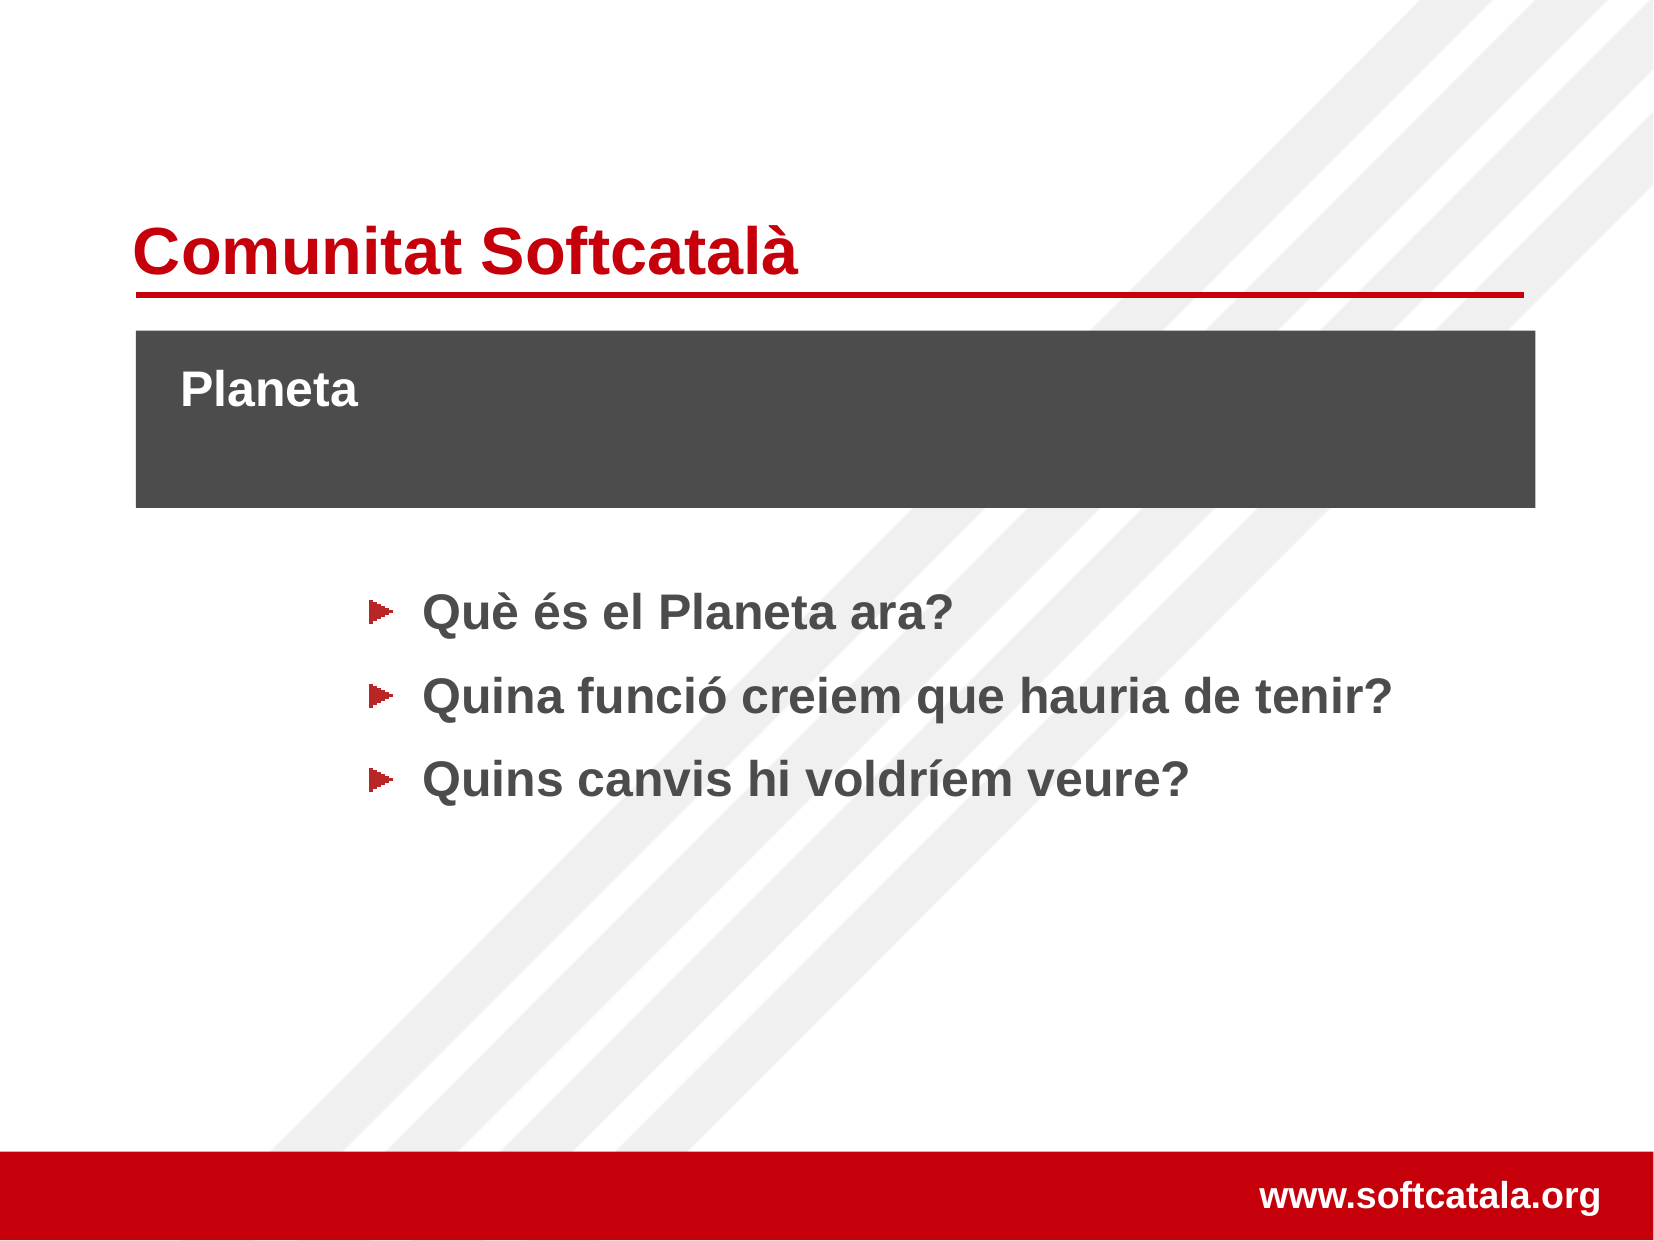

Comunitat Softcatalà
Planeta
Què és el Planeta ara?
Quina funció creiem que hauria de tenir?
Quins canvis hi voldríem veure?
 www.softcatala.org